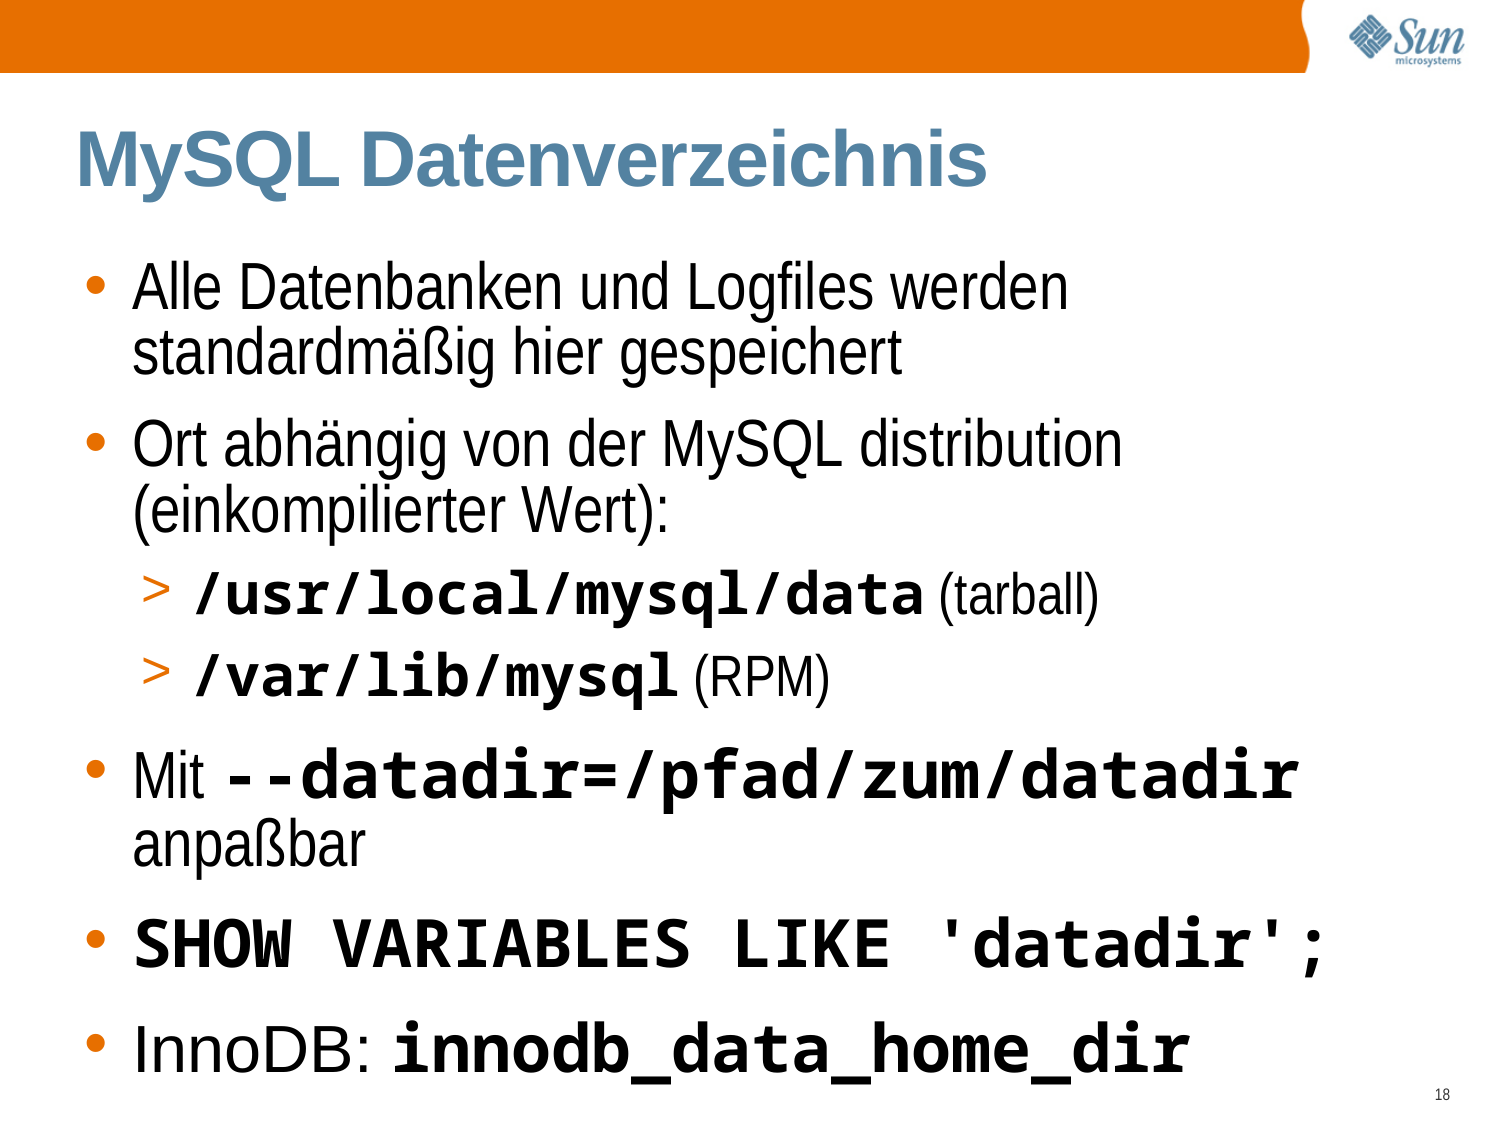

# MySQL Datenverzeichnis
Alle Datenbanken und Logfiles werden standardmäßig hier gespeichert
Ort abhängig von der MySQL distribution (einkompilierter Wert):
/usr/local/mysql/data (tarball)
/var/lib/mysql (RPM)
Mit --datadir=/pfad/zum/datadir anpaßbar
SHOW VARIABLES LIKE 'datadir';
InnoDB: innodb_data_home_dir